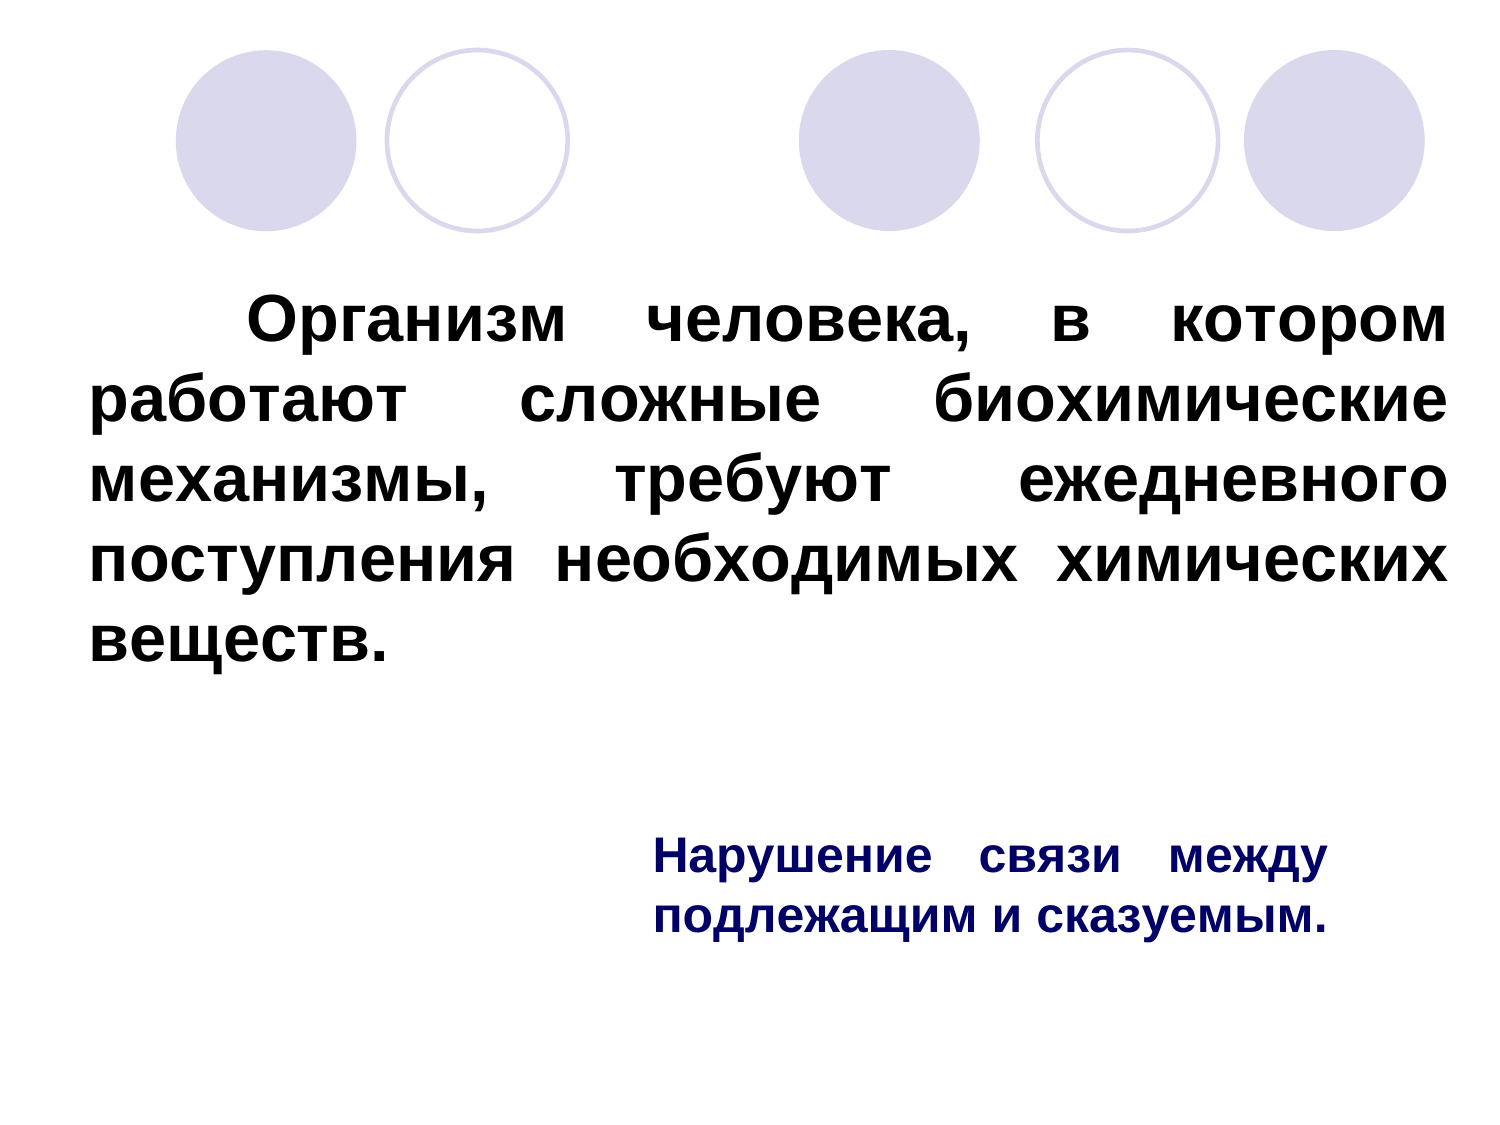

Организм человека, в котором работают сложные биохимические механизмы, требуют ежедневного поступления необходимых химических веществ.
Нарушение связи между подлежащим и сказуемым.